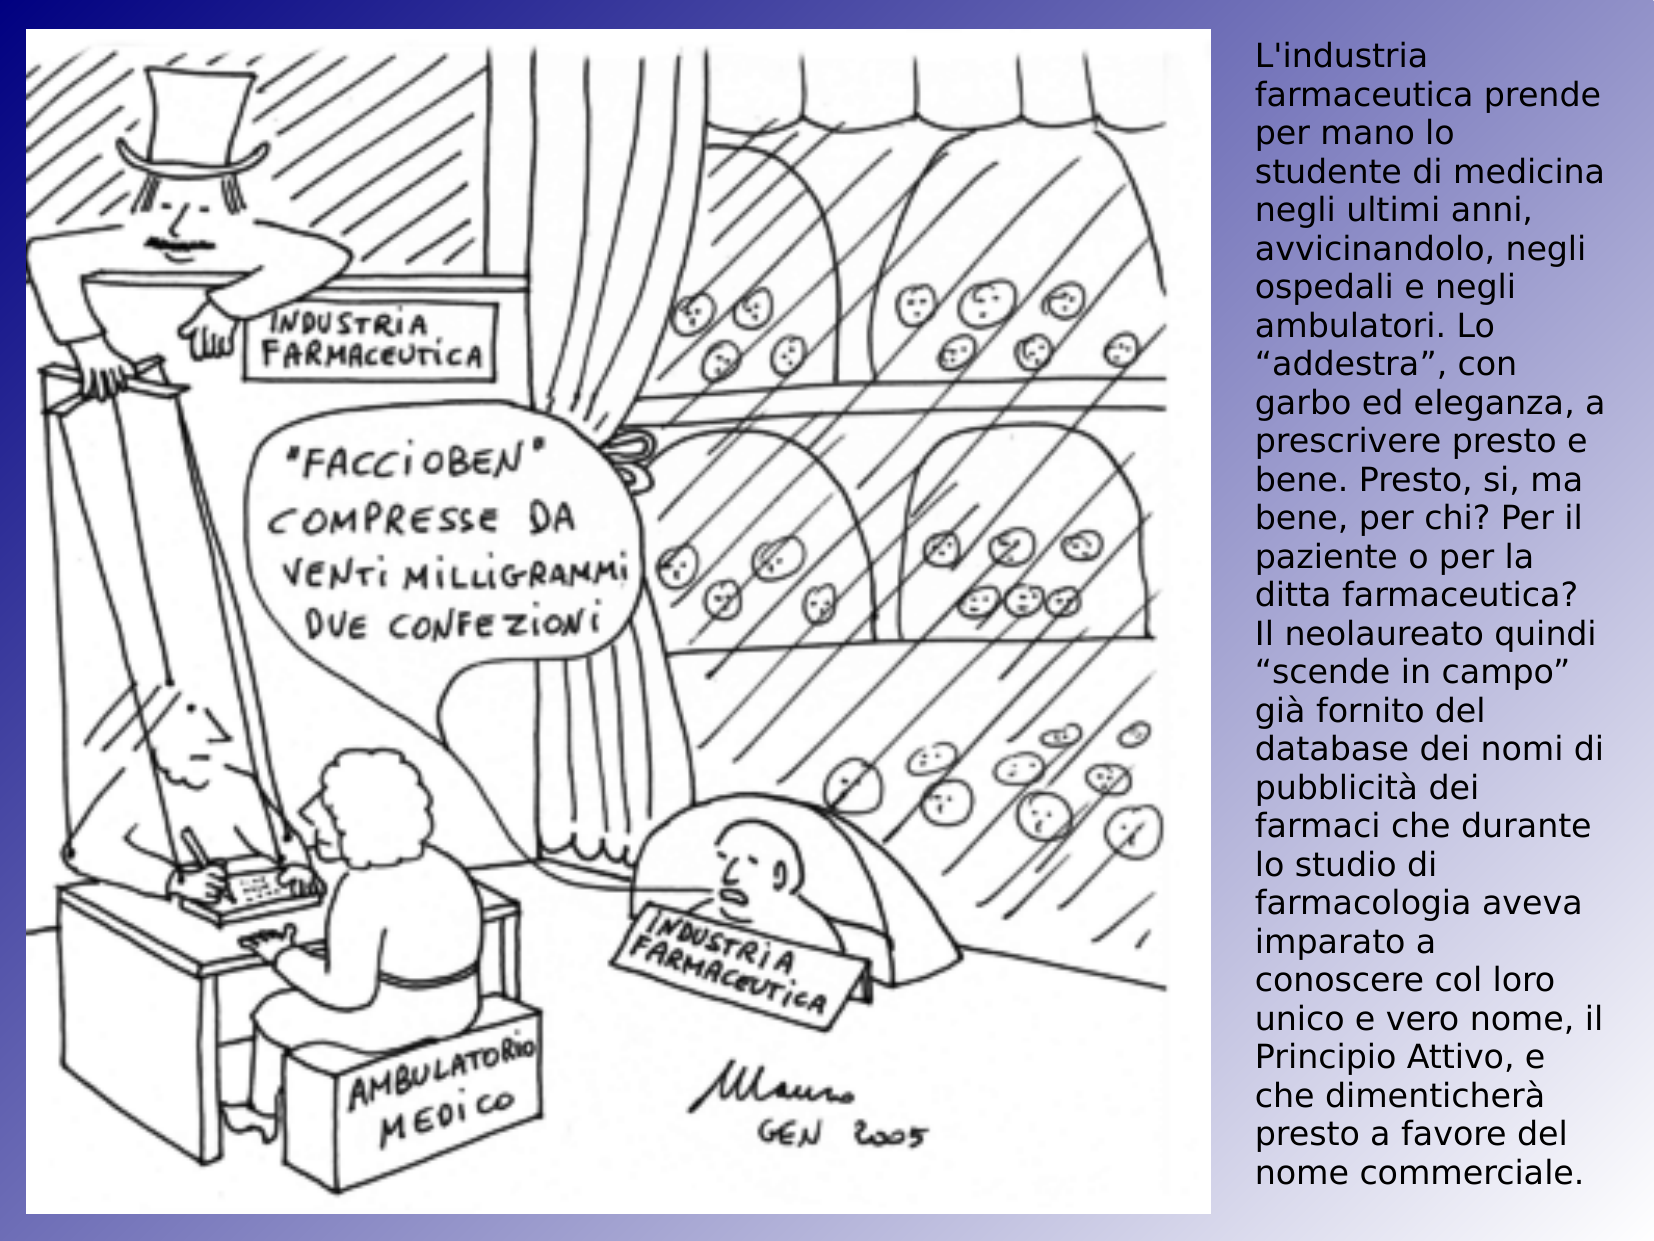

L'industria farmaceutica prende per mano lo studente di medicina negli ultimi anni, avvicinandolo, negli ospedali e negli ambulatori. Lo “addestra”, con garbo ed eleganza, a prescrivere presto e bene. Presto, si, ma bene, per chi? Per il paziente o per la ditta farmaceutica?
Il neolaureato quindi “scende in campo” già fornito del database dei nomi di pubblicità dei farmaci che durante lo studio di farmacologia aveva imparato a conoscere col loro unico e vero nome, il Principio Attivo, e che dimenticherà presto a favore del nome commerciale.